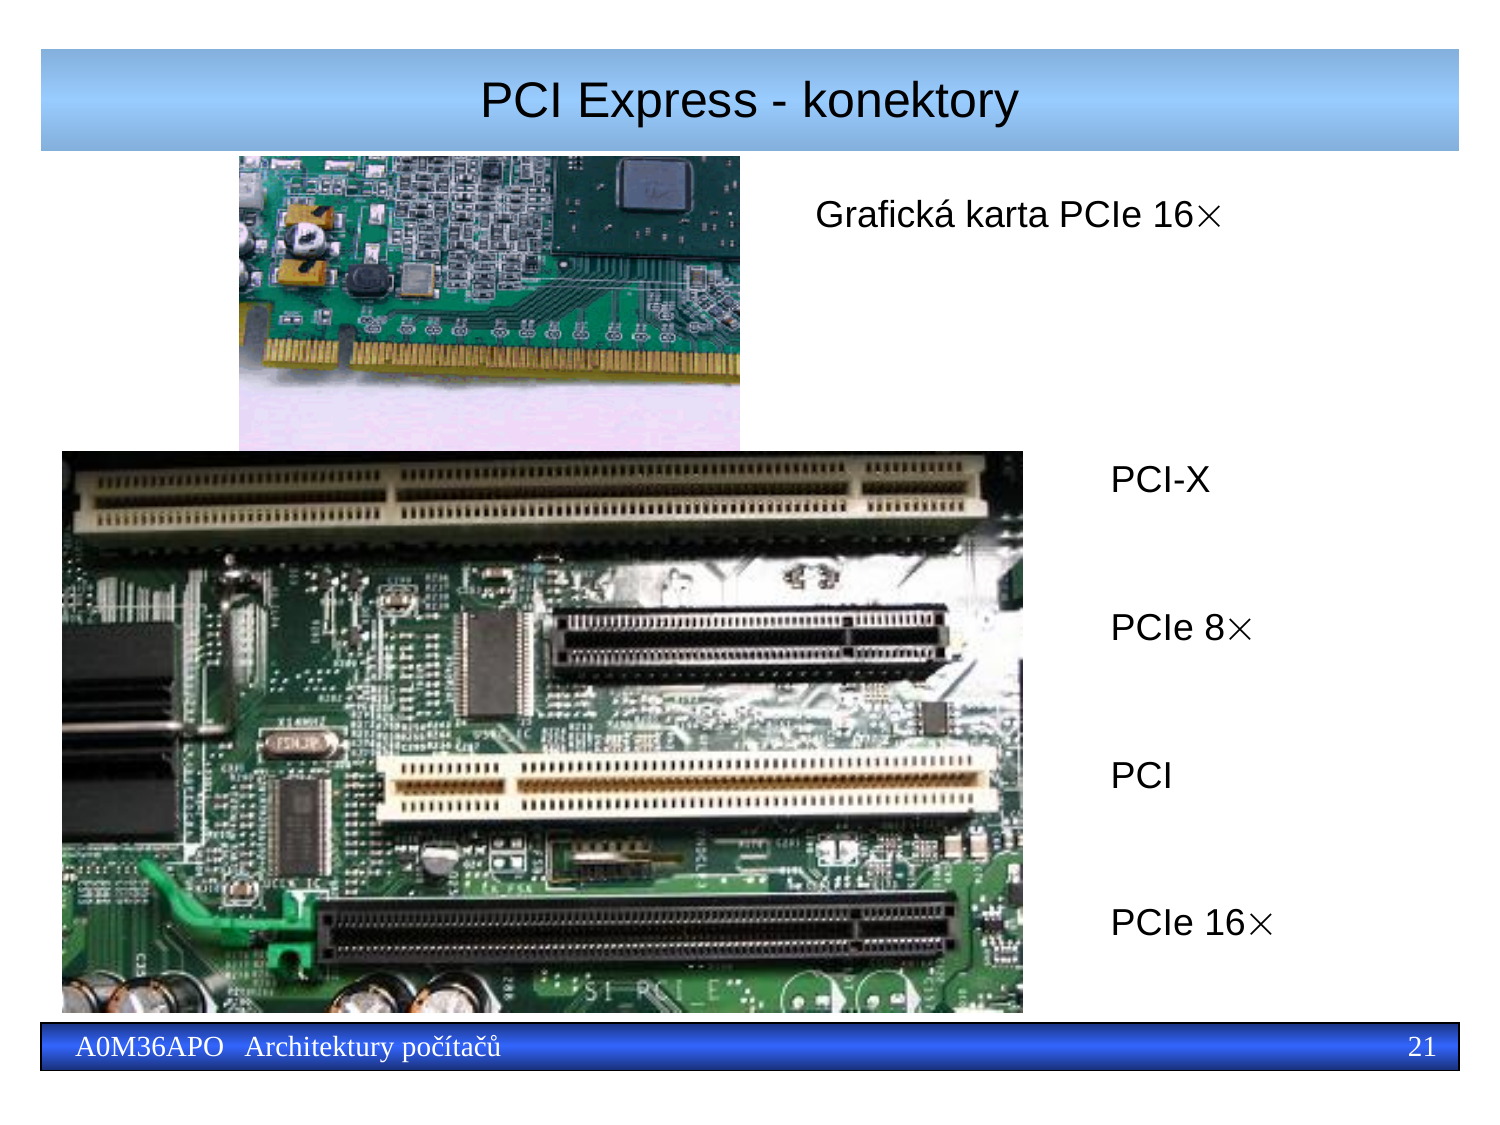

# PCI Express - konektory
Grafická karta PCIe 16
PCI-X
PCIe 8
PCI
PCIe 16
A0M36APO Architektury počítačů
21